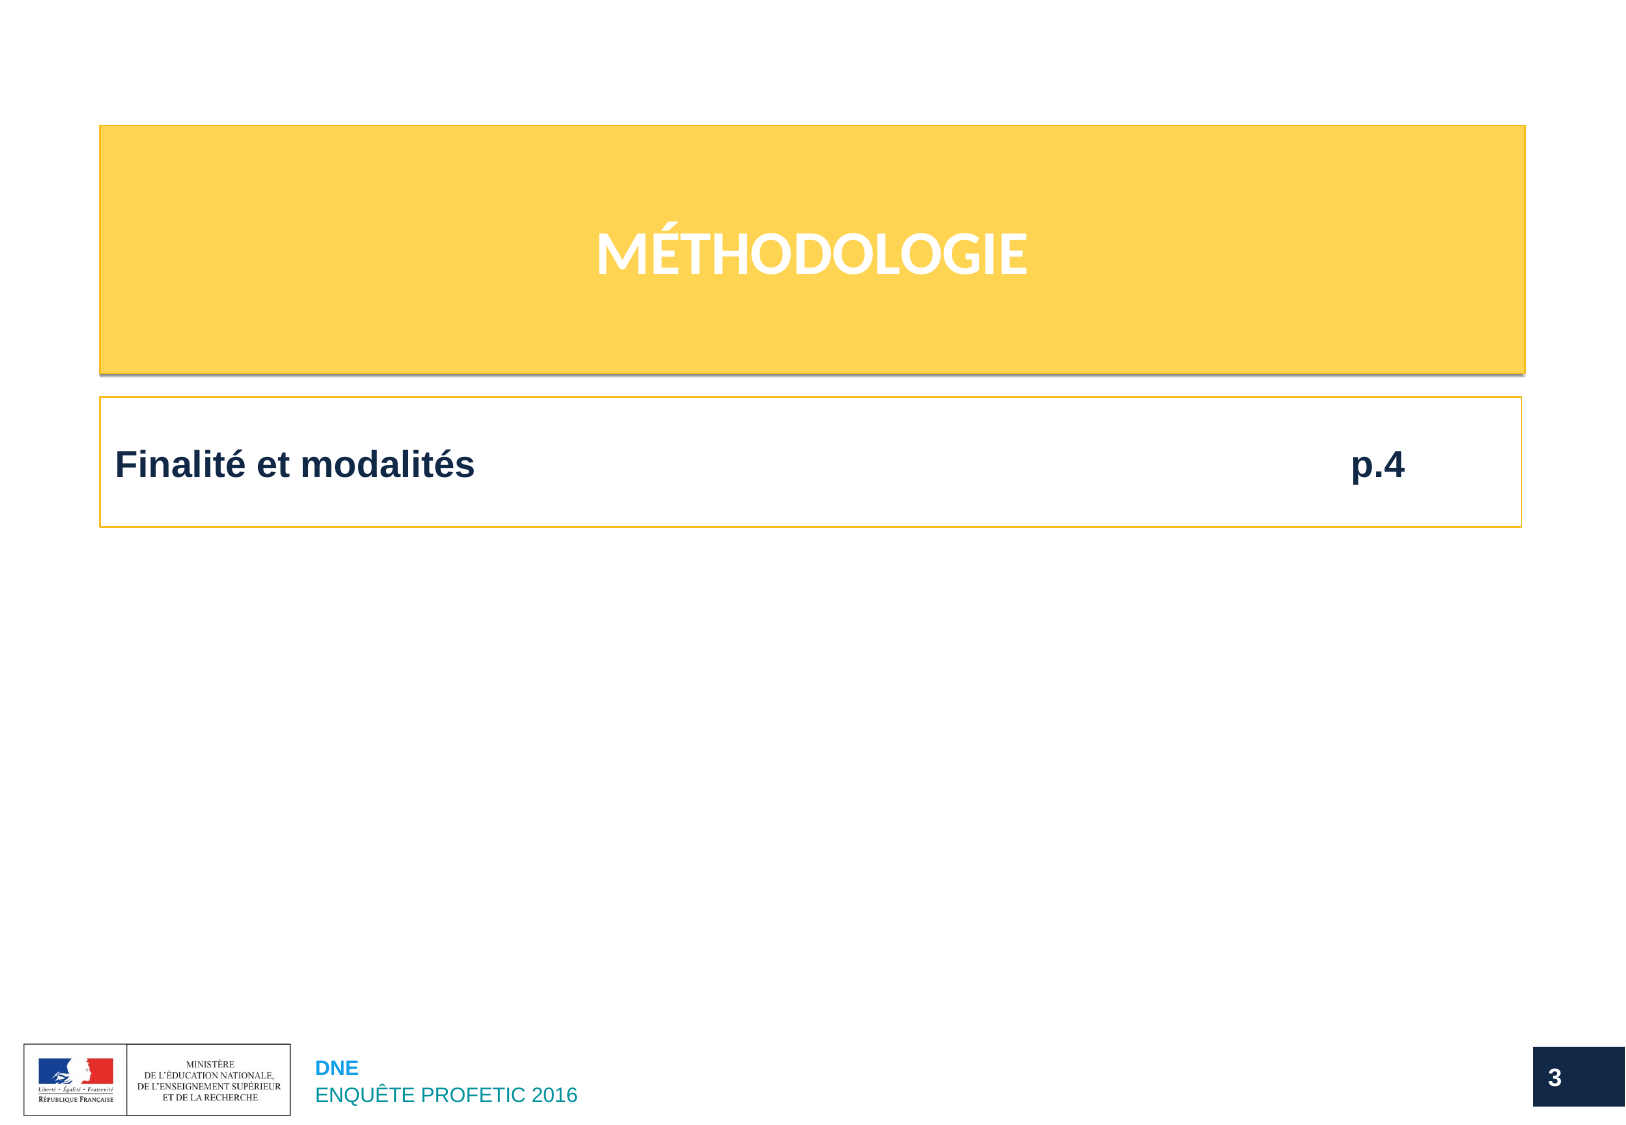

# Méthodologie
Finalité et modalités	p.4
2